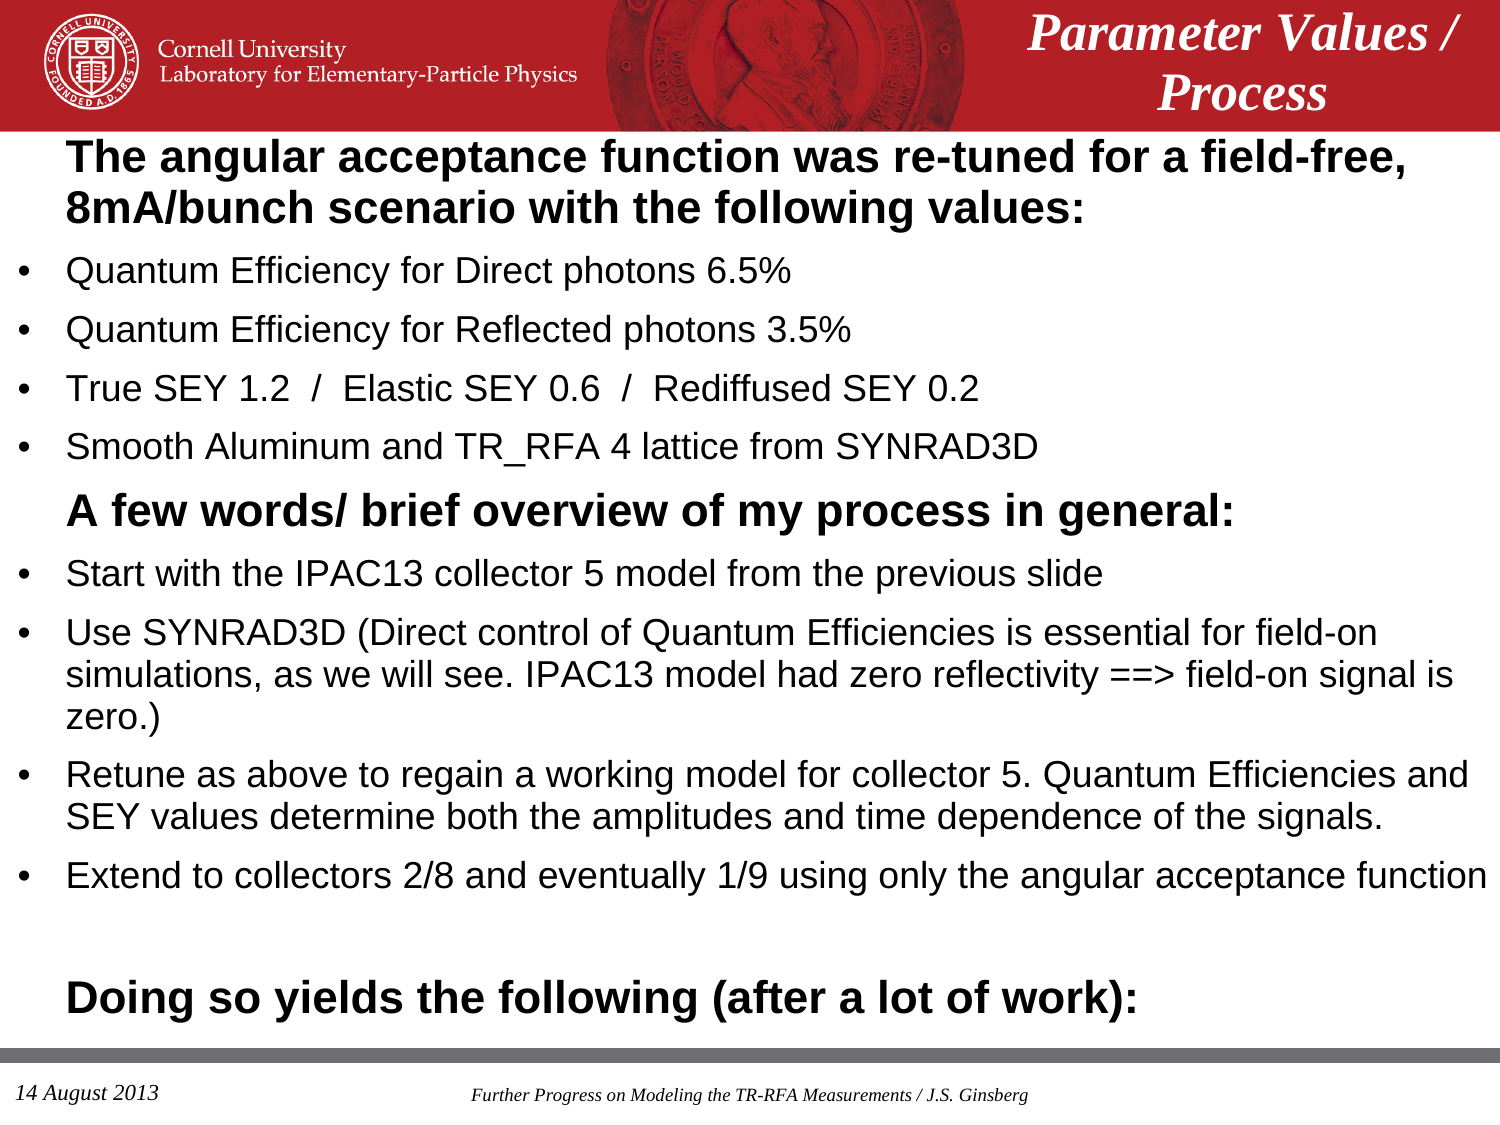

# Parameter Values / Process
The angular acceptance function was re-tuned for a field-free, 8mA/bunch scenario with the following values:
Quantum Efficiency for Direct photons 6.5%
Quantum Efficiency for Reflected photons 3.5%
True SEY 1.2 / Elastic SEY 0.6 / Rediffused SEY 0.2
Smooth Aluminum and TR_RFA 4 lattice from SYNRAD3D
A few words/ brief overview of my process in general:
Start with the IPAC13 collector 5 model from the previous slide
Use SYNRAD3D (Direct control of Quantum Efficiencies is essential for field-on simulations, as we will see. IPAC13 model had zero reflectivity ==> field-on signal is zero.)
Retune as above to regain a working model for collector 5. Quantum Efficiencies and SEY values determine both the amplitudes and time dependence of the signals.
Extend to collectors 2/8 and eventually 1/9 using only the angular acceptance function
Doing so yields the following (after a lot of work):